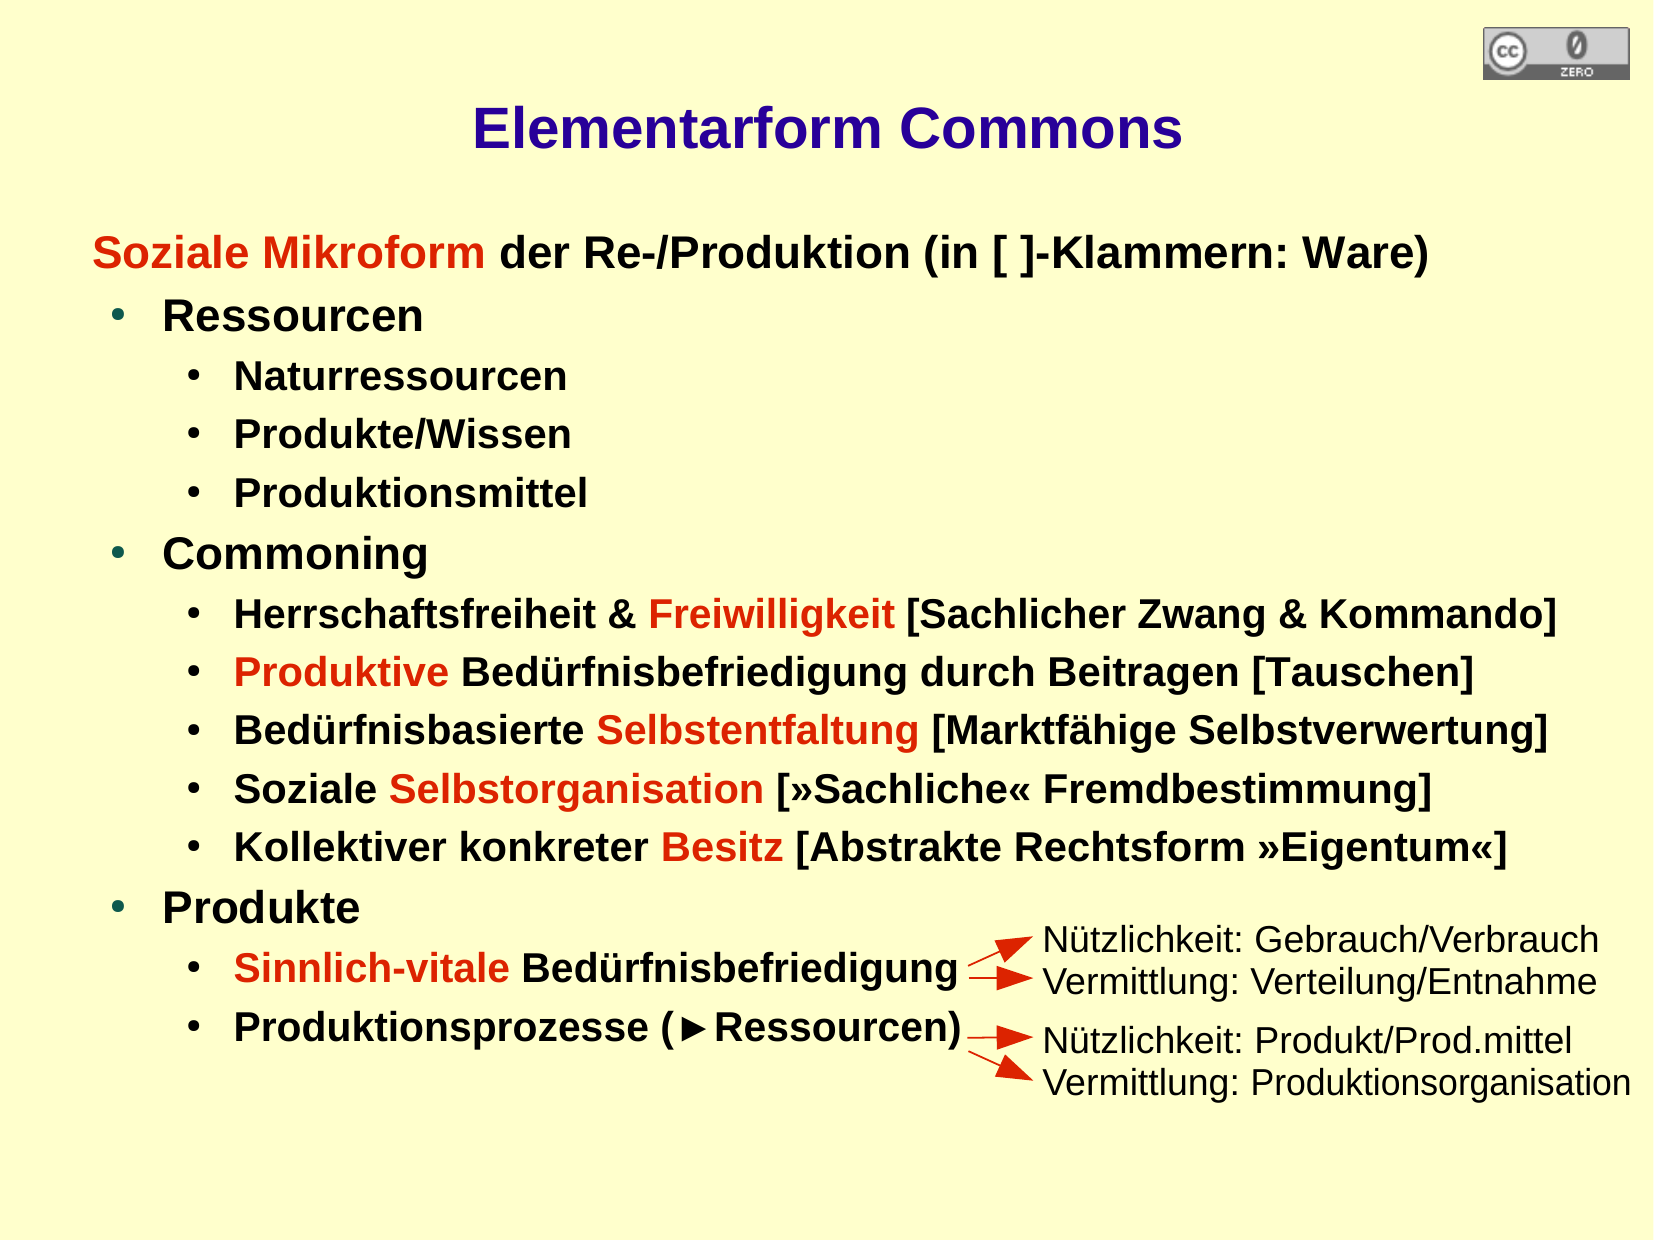

# Elementarform Commons
Soziale Mikroform der Re-/Produktion (in [ ]-Klammern: Ware)
Ressourcen
Naturressourcen
Produkte/Wissen
Produktionsmittel
Commoning
Herrschaftsfreiheit & Freiwilligkeit [Sachlicher Zwang & Kommando]
Produktive Bedürfnisbefriedigung durch Beitragen [Tauschen]
Bedürfnisbasierte Selbstentfaltung [Marktfähige Selbstverwertung]
Soziale Selbstorganisation [»Sachliche« Fremdbestimmung]
Kollektiver konkreter Besitz [Abstrakte Rechtsform »Eigentum«]
Produkte
Sinnlich-vitale Bedürfnisbefriedigung
Produktionsprozesse (►Ressourcen)
Nützlichkeit: Gebrauch/Verbrauch
Vermittlung: Verteilung/Entnahme
Nützlichkeit: Produkt/Prod.mittel
Vermittlung: Produktionsorganisation